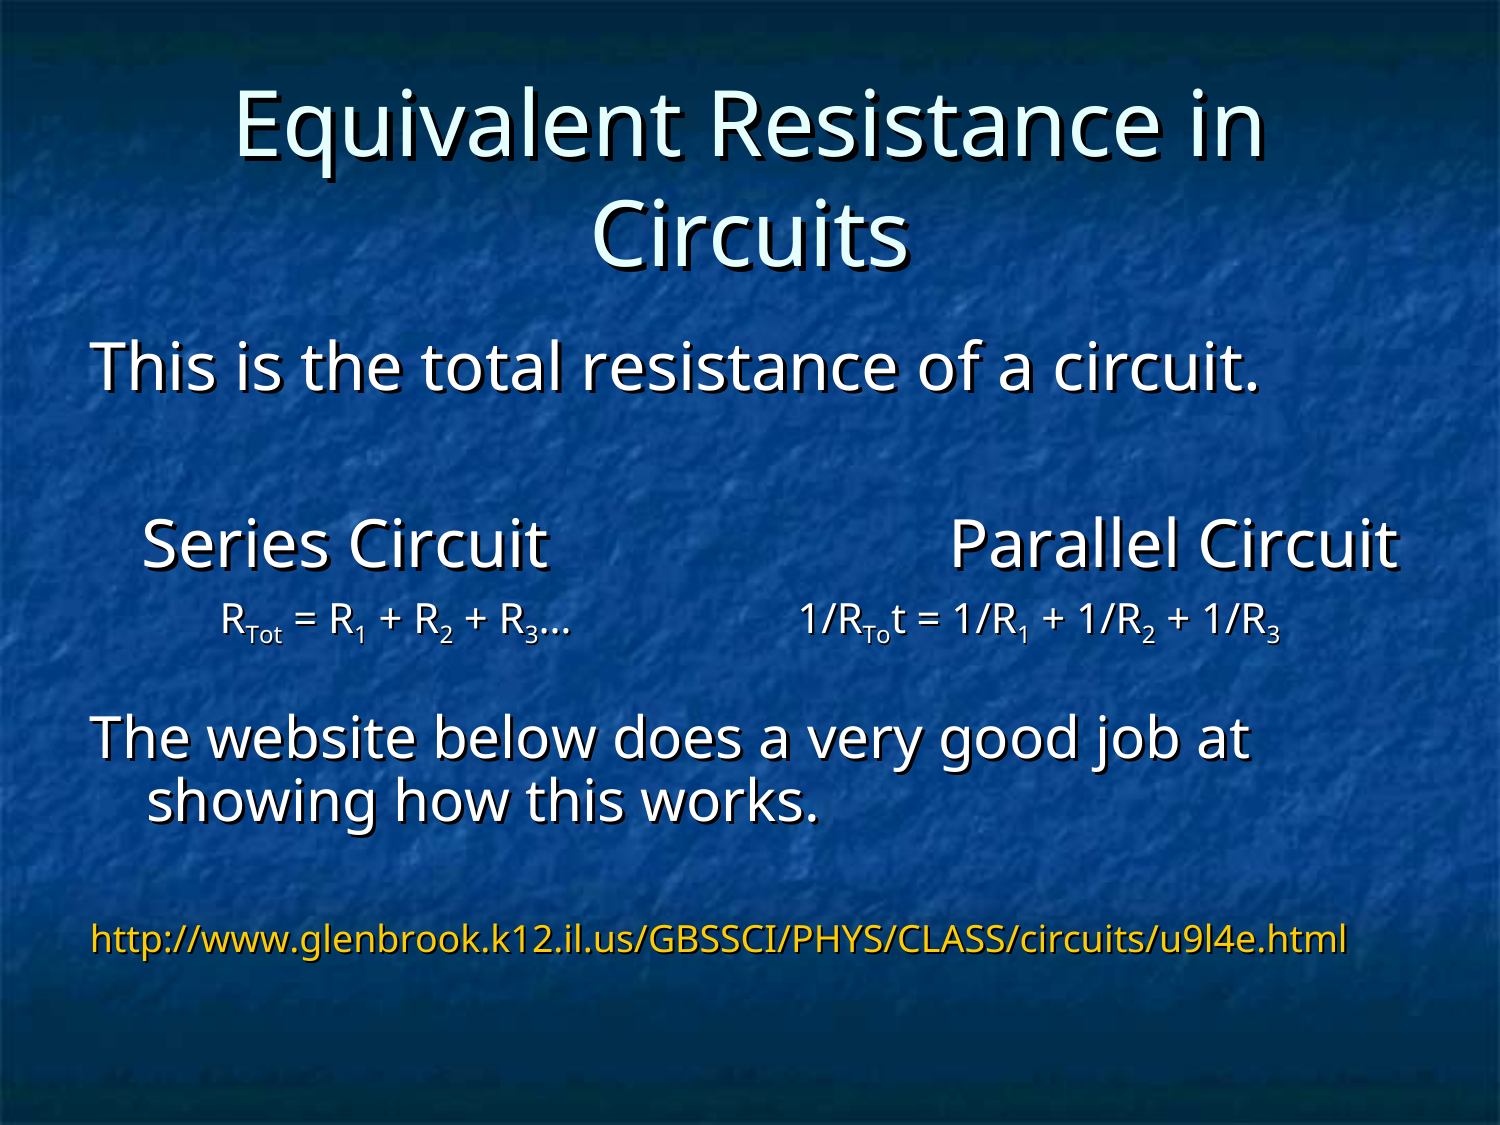

# Equivalent Resistance in Circuits
This is the total resistance of a circuit.
 Series Circuit	 Parallel Circuit
RTot = R1 + R2 + R3… 1/RTot = 1/R1 + 1/R2 + 1/R3
The website below does a very good job at showing how this works.
http://www.glenbrook.k12.il.us/GBSSCI/PHYS/CLASS/circuits/u9l4e.html